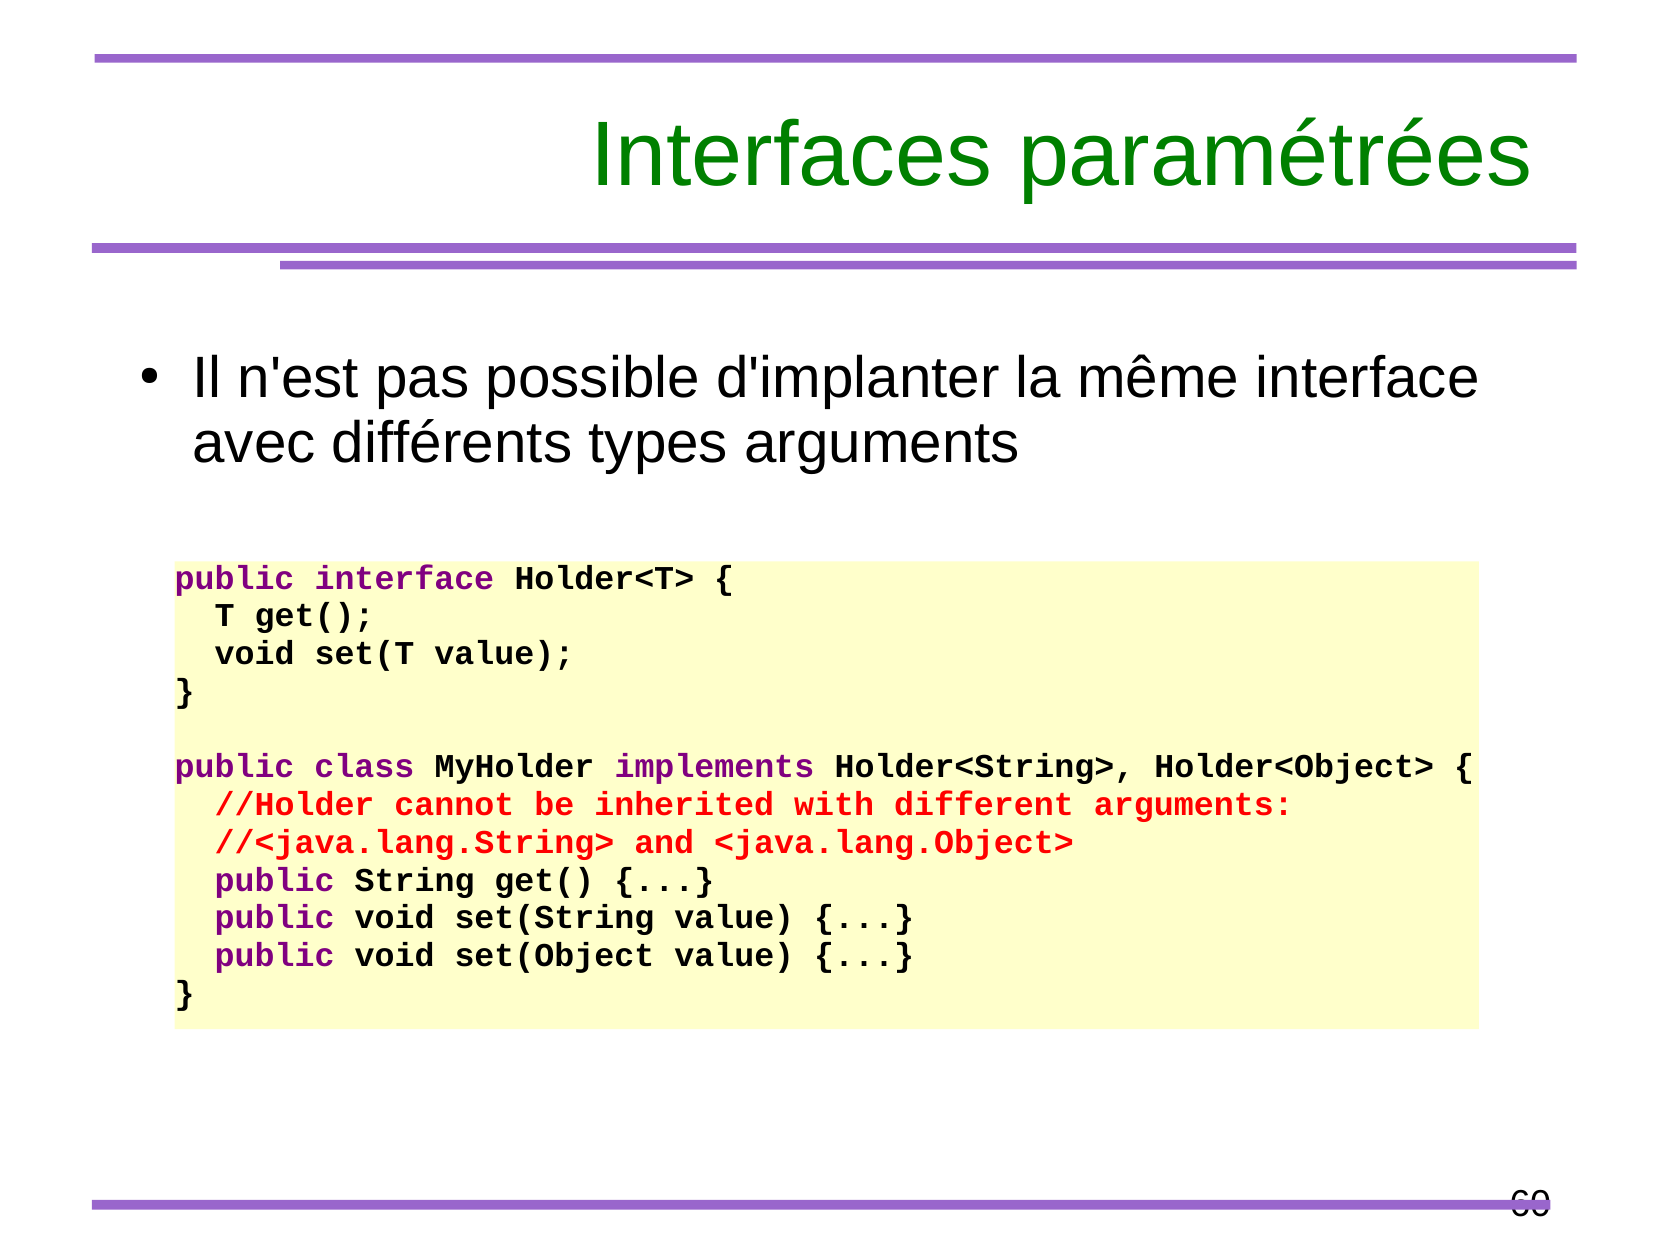

# Interfaces paramétrées
Il n'est pas possible d'implanter la même interface avec différents types arguments
public interface Holder<T> {
 T get();
 void set(T value);
}
public class MyHolder implements Holder<String>, Holder<Object> {
 //Holder cannot be inherited with different arguments:
 //<java.lang.String> and <java.lang.Object>
 public String get() {...}
 public void set(String value) {...}
 public void set(Object value) {...}
}